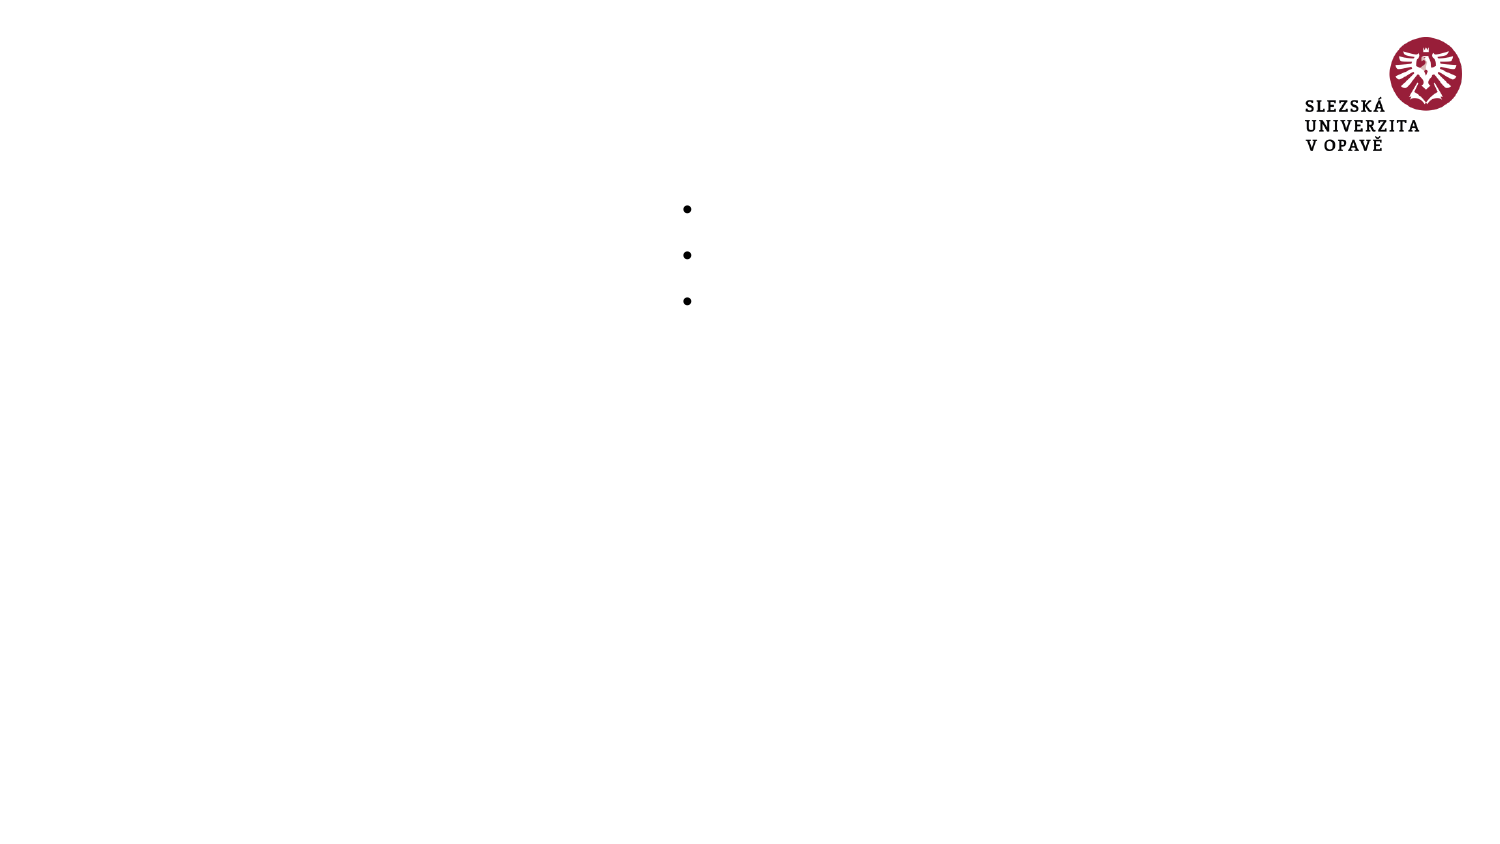

Blok D
Systém práva sociálního zabezpečení
Soubor právních předpisů, které upravují hmotné zabezpečení a služby, které stát zabezpečuje, reguluje či poskytuje občanům, kteří v důsledku sociální události nemohou být výdělečně činnými a jejichž nezadatelná sociální práva zaručená ústavou jsou ohrožena.